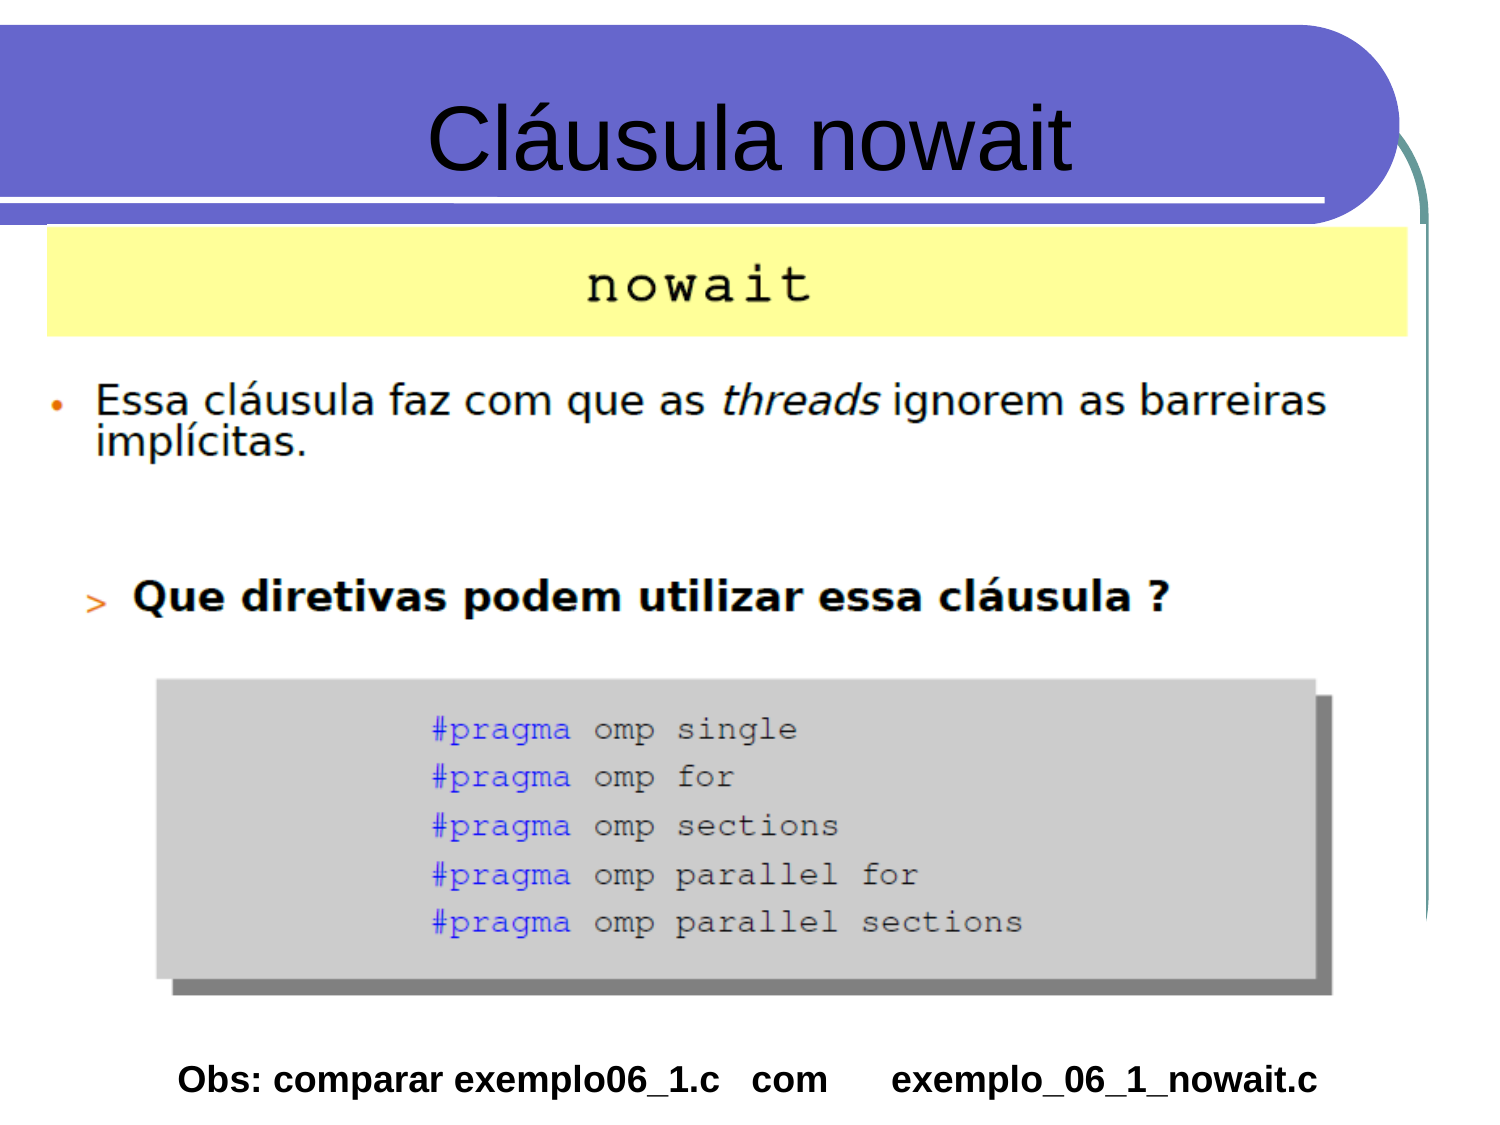

# Cláusula nowait
Obs: comparar exemplo06_1.c com exemplo_06_1_nowait.c